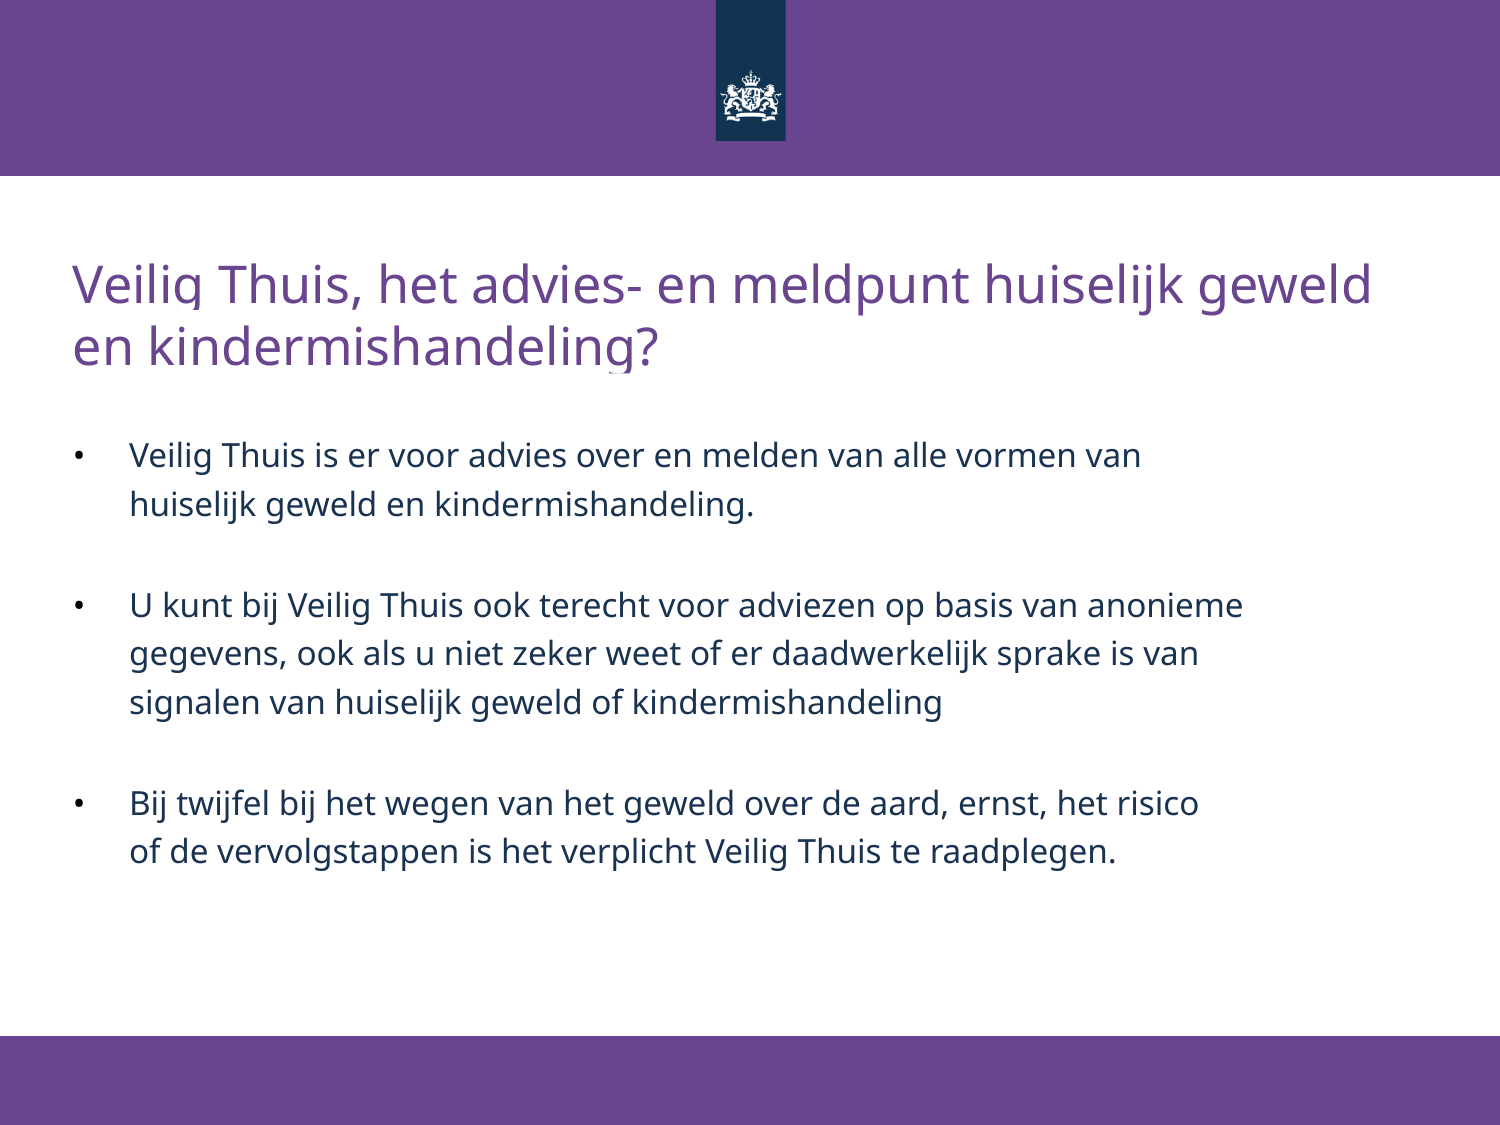

# Veilig Thuis, het advies- en meldpunt huiselijk geweld en kindermishandeling?
Veilig Thuis is er voor advies over en melden van alle vormen van
huiselijk geweld en kindermishandeling.
U kunt bij Veilig Thuis ook terecht voor adviezen op basis van anonieme
gegevens, ook als u niet zeker weet of er daadwerkelijk sprake is van
signalen van huiselijk geweld of kindermishandeling
Bij twijfel bij het wegen van het geweld over de aard, ernst, het risico
of de vervolgstappen is het verplicht Veilig Thuis te raadplegen.